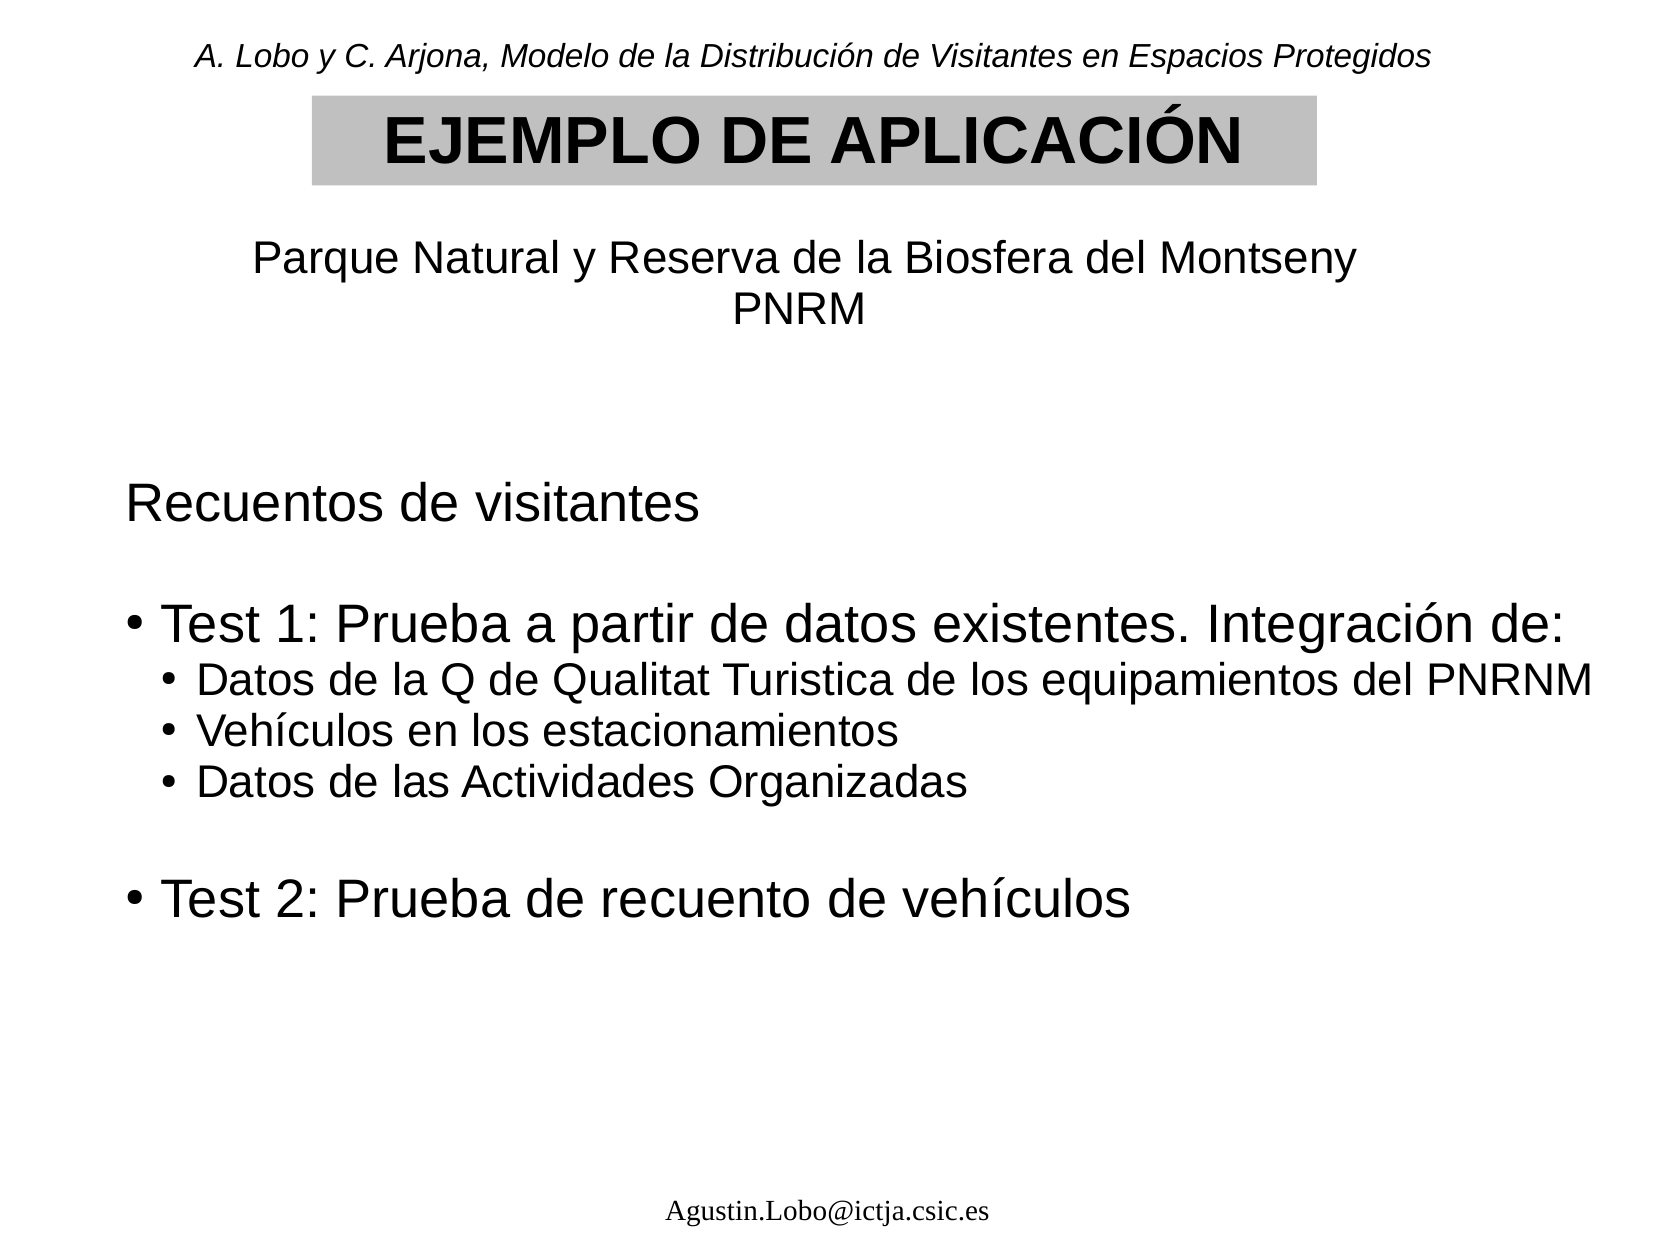

EJEMPLO DE APLICACIÓN
Parque Natural y Reserva de la Biosfera del Montseny
PNRM
Recuentos de visitantes
Test 1: Prueba a partir de datos existentes. Integración de:
Datos de la Q de Qualitat Turistica de los equipamientos del PNRNM
Vehículos en los estacionamientos
Datos de las Actividades Organizadas
Test 2: Prueba de recuento de vehículos